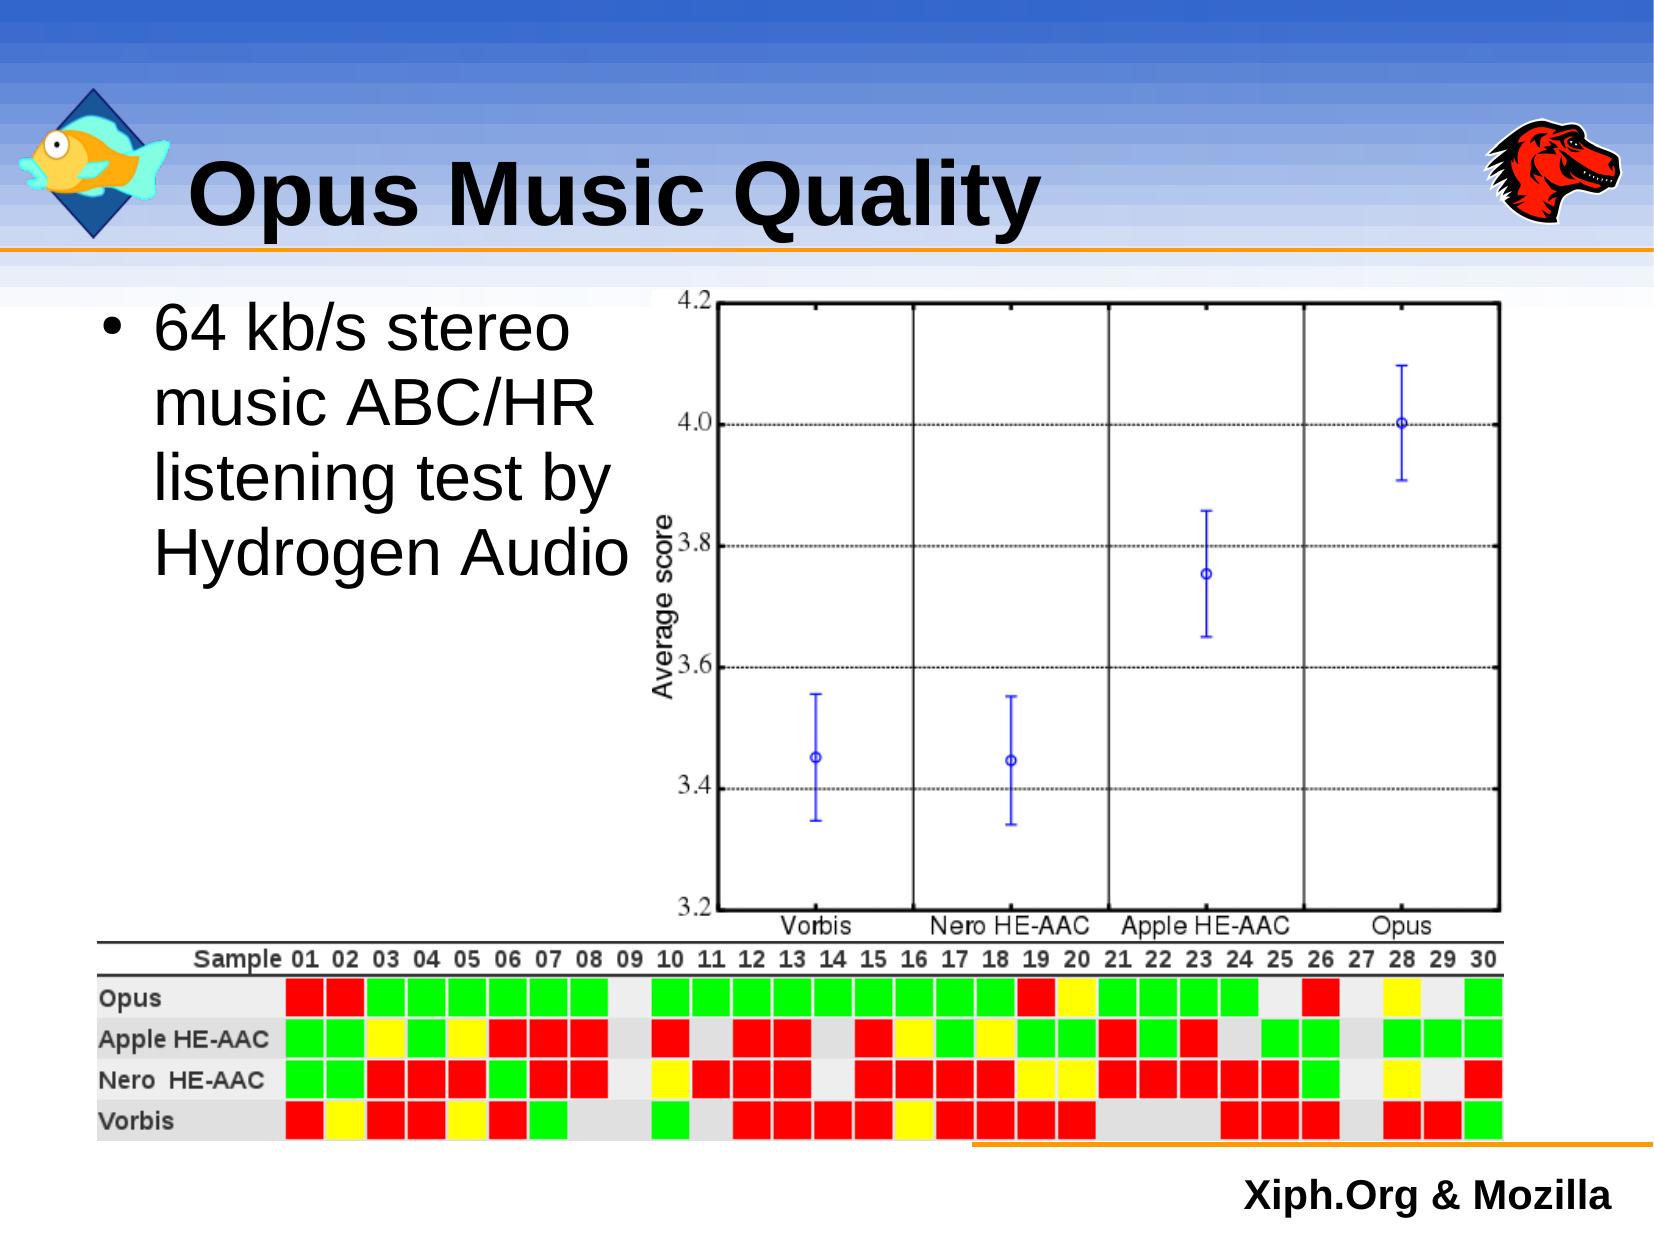

# Opus Music Quality
64 kb/s stereo music ABC/HR listening test by Hydrogen Audio